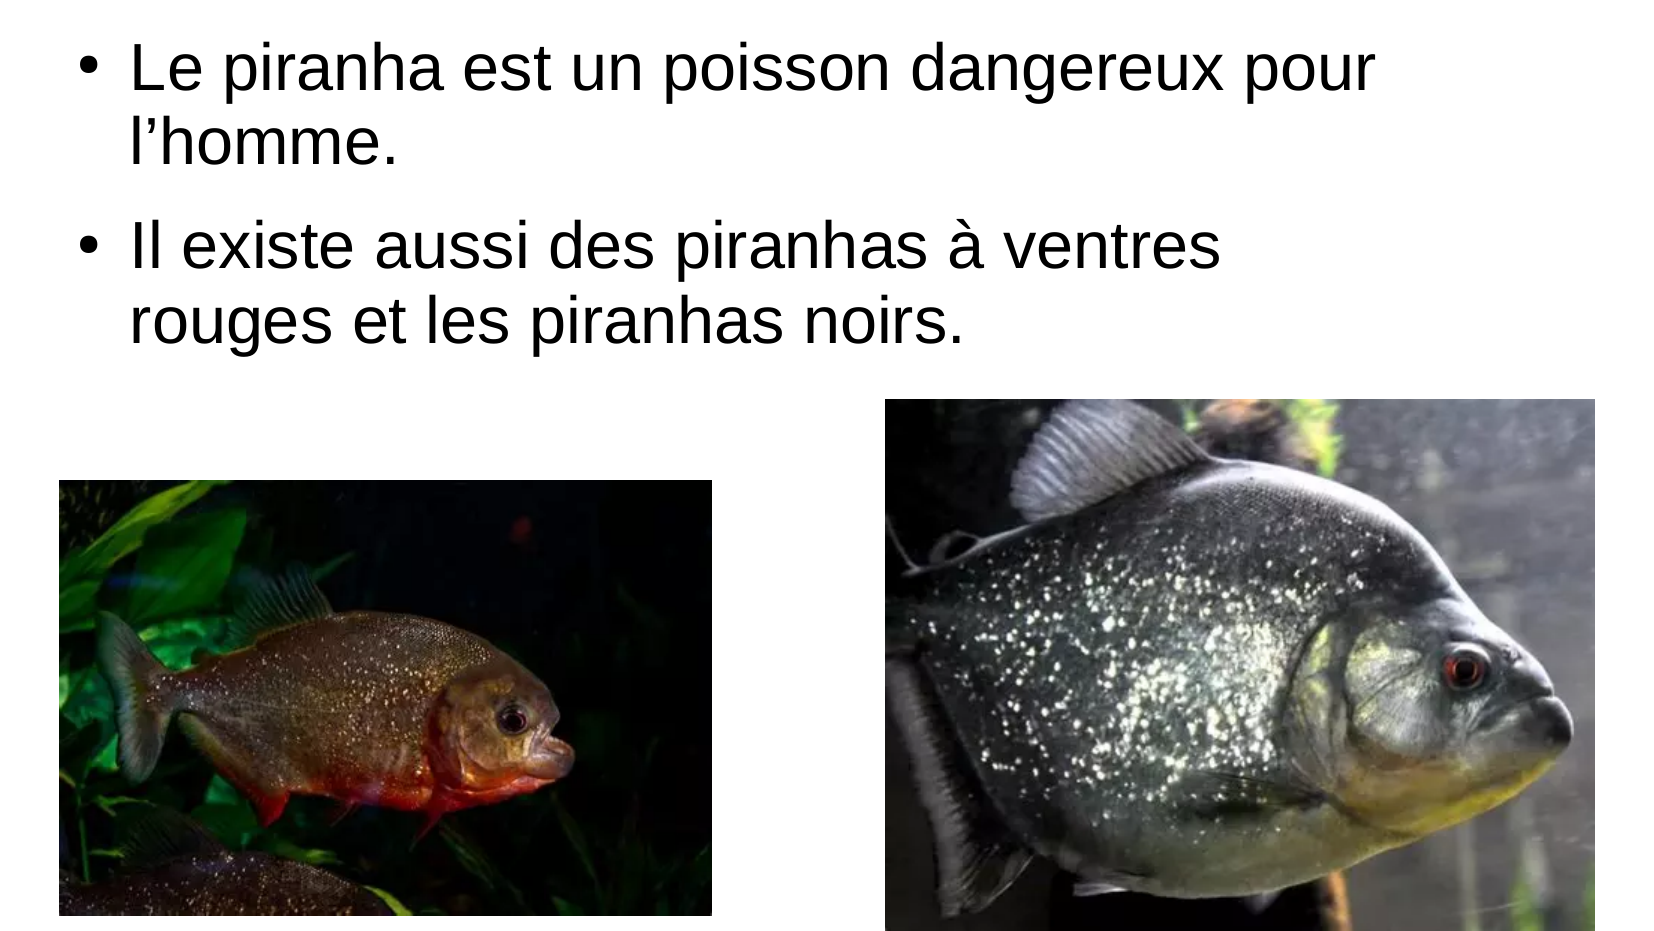

# Le piranha est un poisson dangereux pour l’homme.
Il existe aussi des piranhas à ventres rouges et les piranhas noirs.